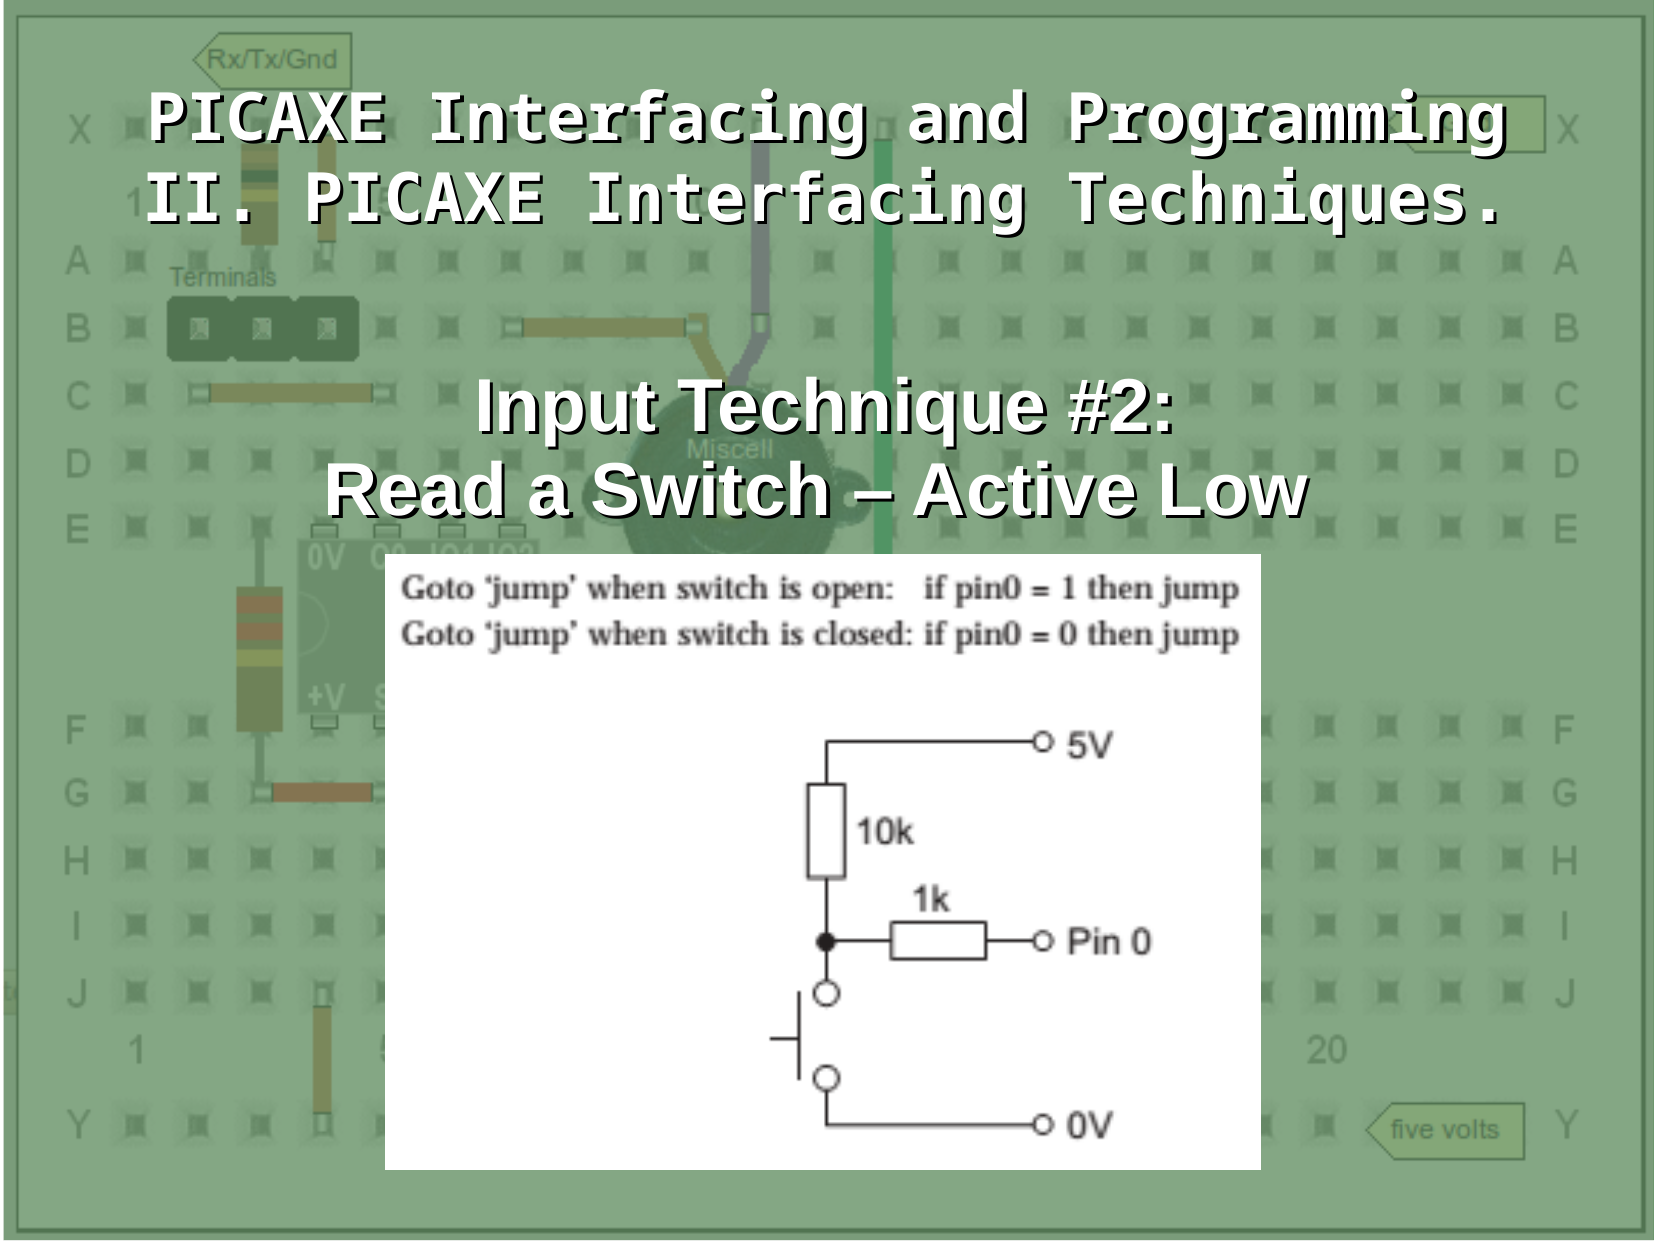

# PICAXE Interfacing and Programming II. PICAXE Interfacing Techniques.
 Input Technique #2:
Read a Switch – Active Low